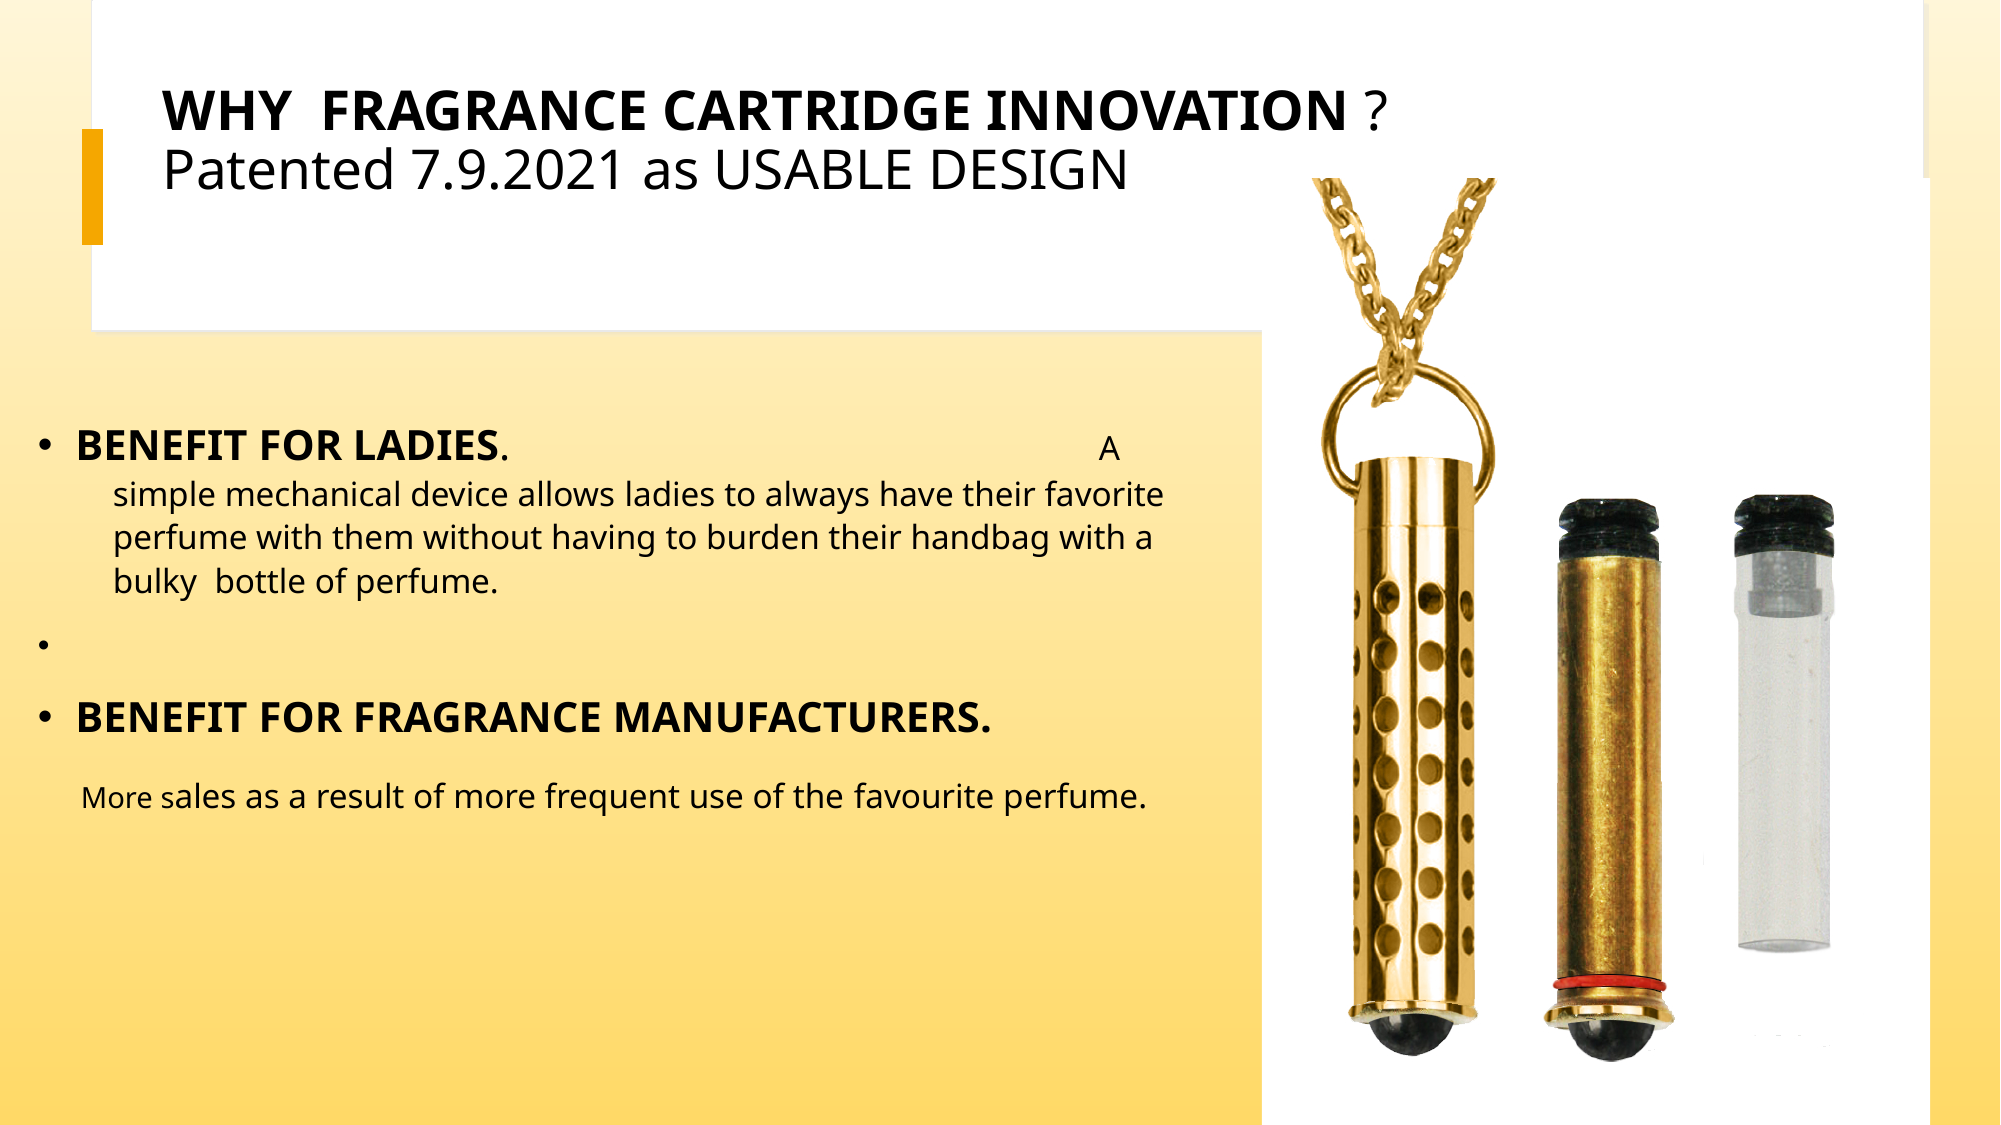

# WHY FRAGRANCE CARTRIDGE INNOVATION ? Patented 7.9.2021 as USABLE DESIGN
BENEFIT FOR LADIES. 		 A simple mechanical device allows ladies to always have their favorite perfume with them without having to burden their handbag with a bulky bottle of perfume.
BENEFIT FOR FRAGRANCE MANUFACTURERS.
 More sales as a result of more frequent use of the favourite perfume.